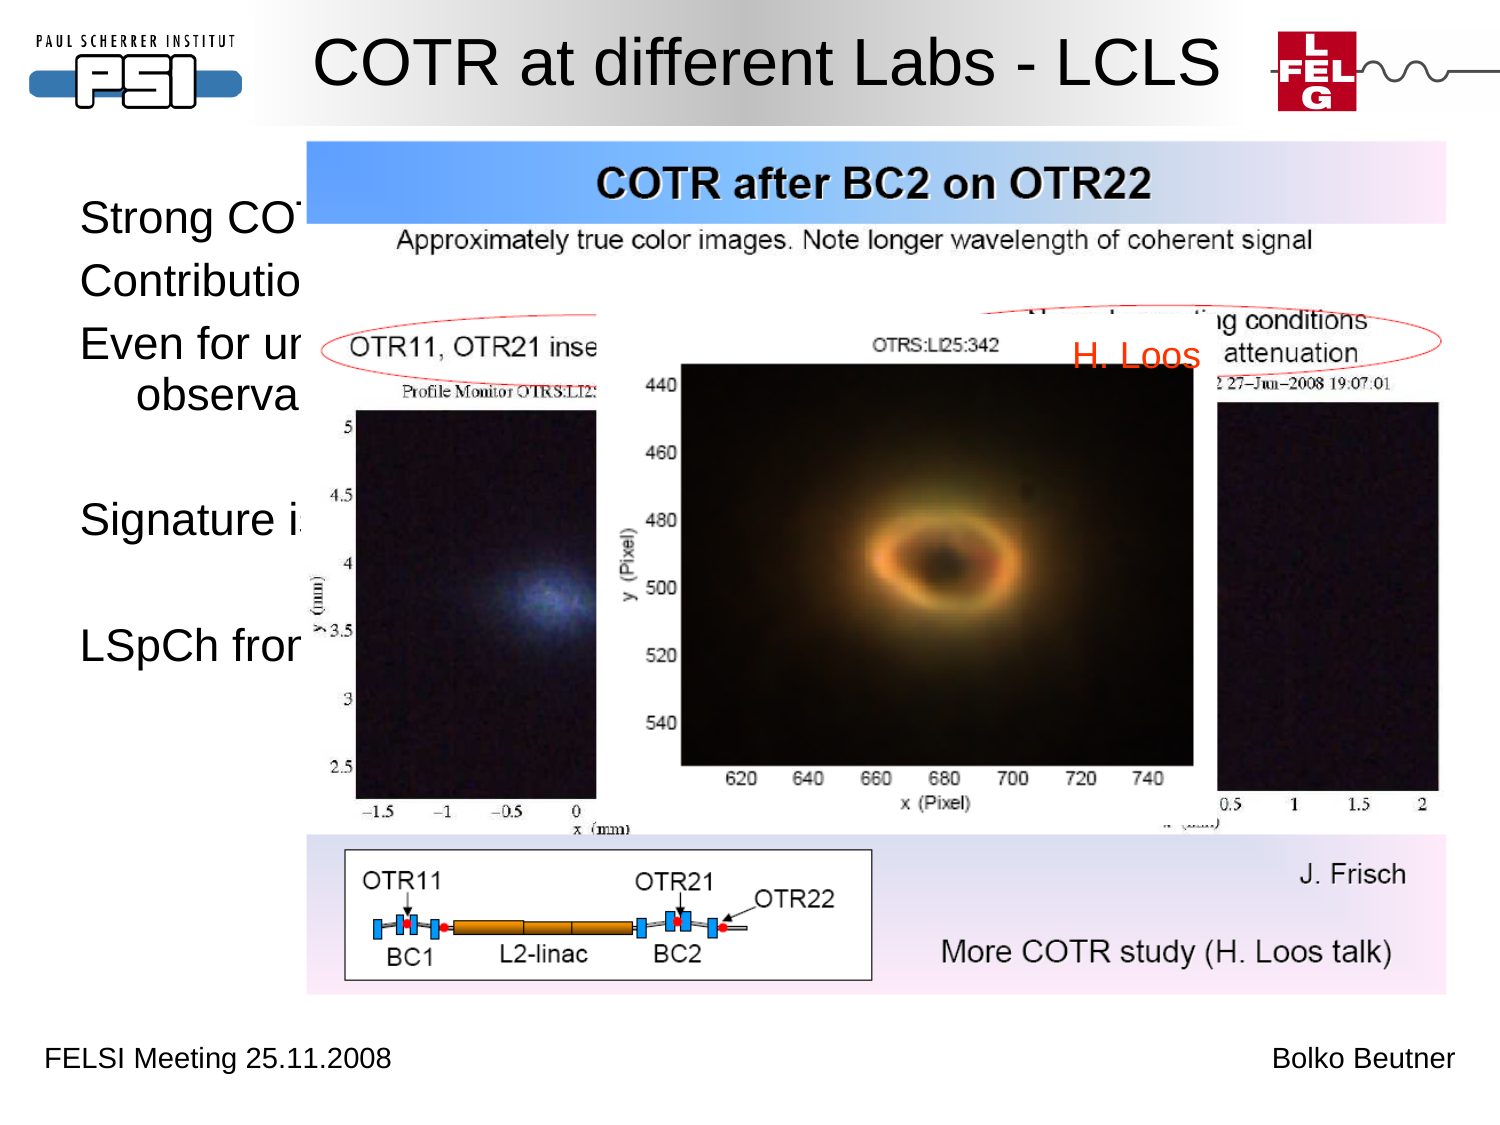

COTR at different Labs - LCLS
# Strong COTR at LCLS
Contributions from CSR and COTR in BC is distinguishable
Even for uncompressed beam downstream of DL1 COTR is observable
Signature is a characteristic ring shape of the emission
LSpCh from noise is a likely explanation (see later)
H. Loos
FELSI Meeting 25.11.2008
Bolko Beutner